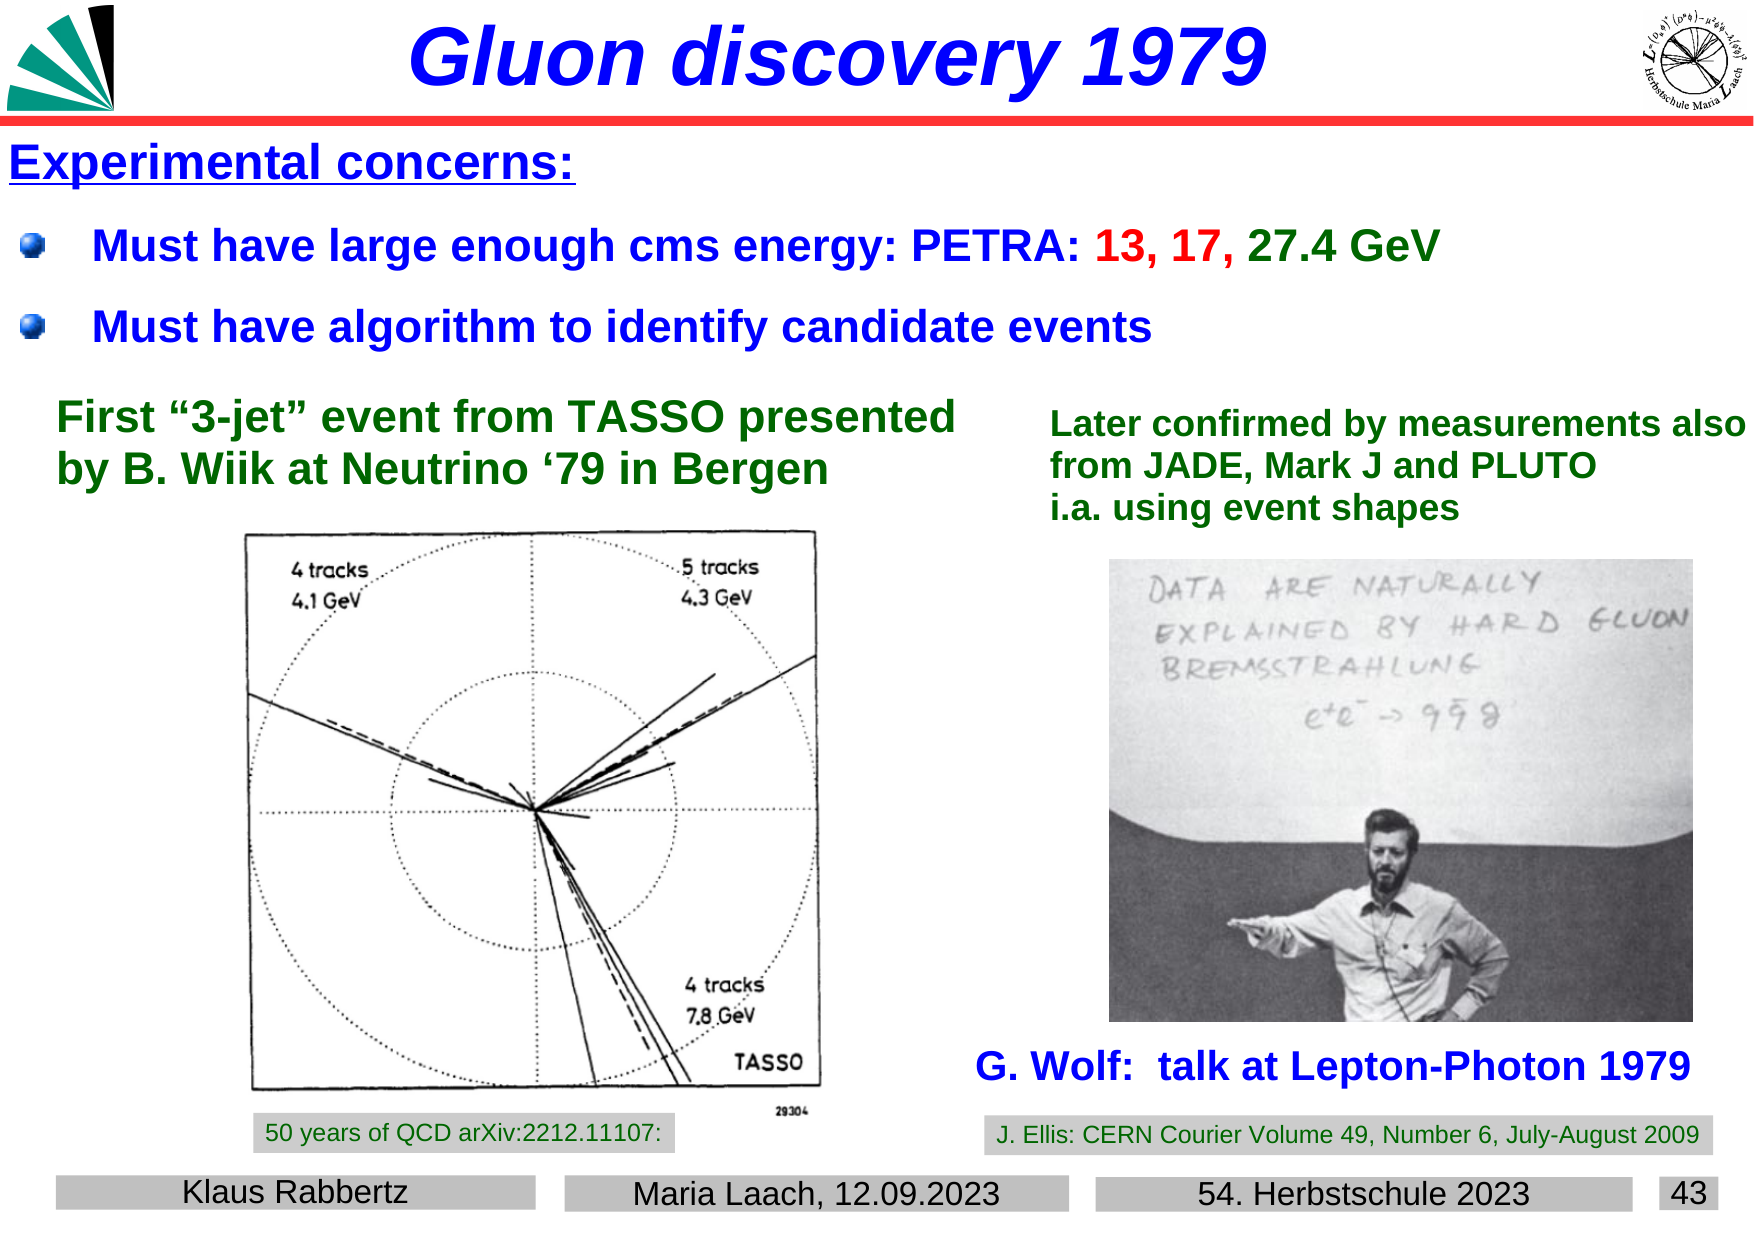

# Gluon discovery 1979
Experimental concerns:
Must have large enough cms energy: PETRA: 13, 17, 27.4 GeV
Must have algorithm to identify candidate events
First “3-jet” event from TASSO presented
by B. Wiik at Neutrino ‘79 in Bergen
Later confirmed by measurements also
from JADE, Mark J and PLUTO
i.a. using event shapes
G. Wolf: talk at Lepton-Photon 1979
50 years of QCD arXiv:2212.11107:
J. Ellis: CERN Courier Volume 49, Number 6, July-August 2009